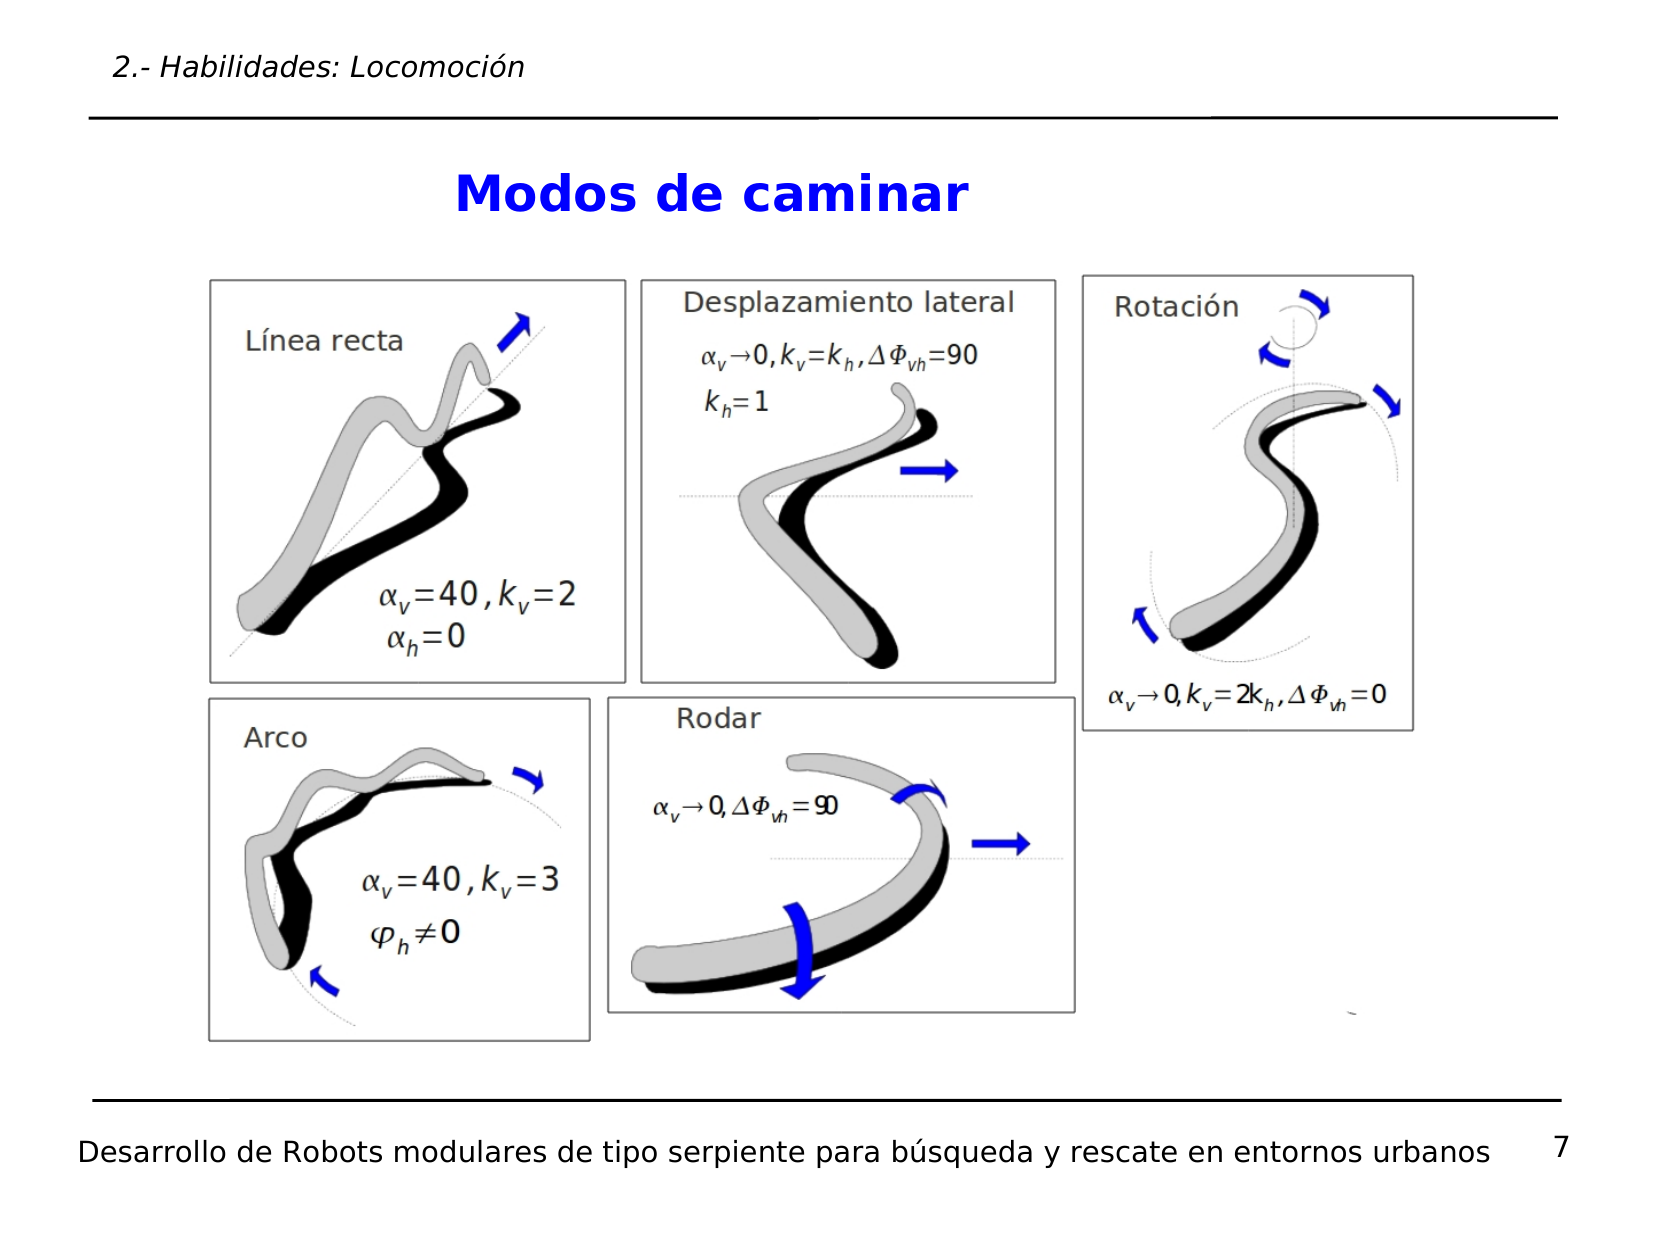

2.- Habilidades: Locomoción
Modos de caminar
Desarrollo de Robots modulares de tipo serpiente para búsqueda y rescate en entornos urbanos
7